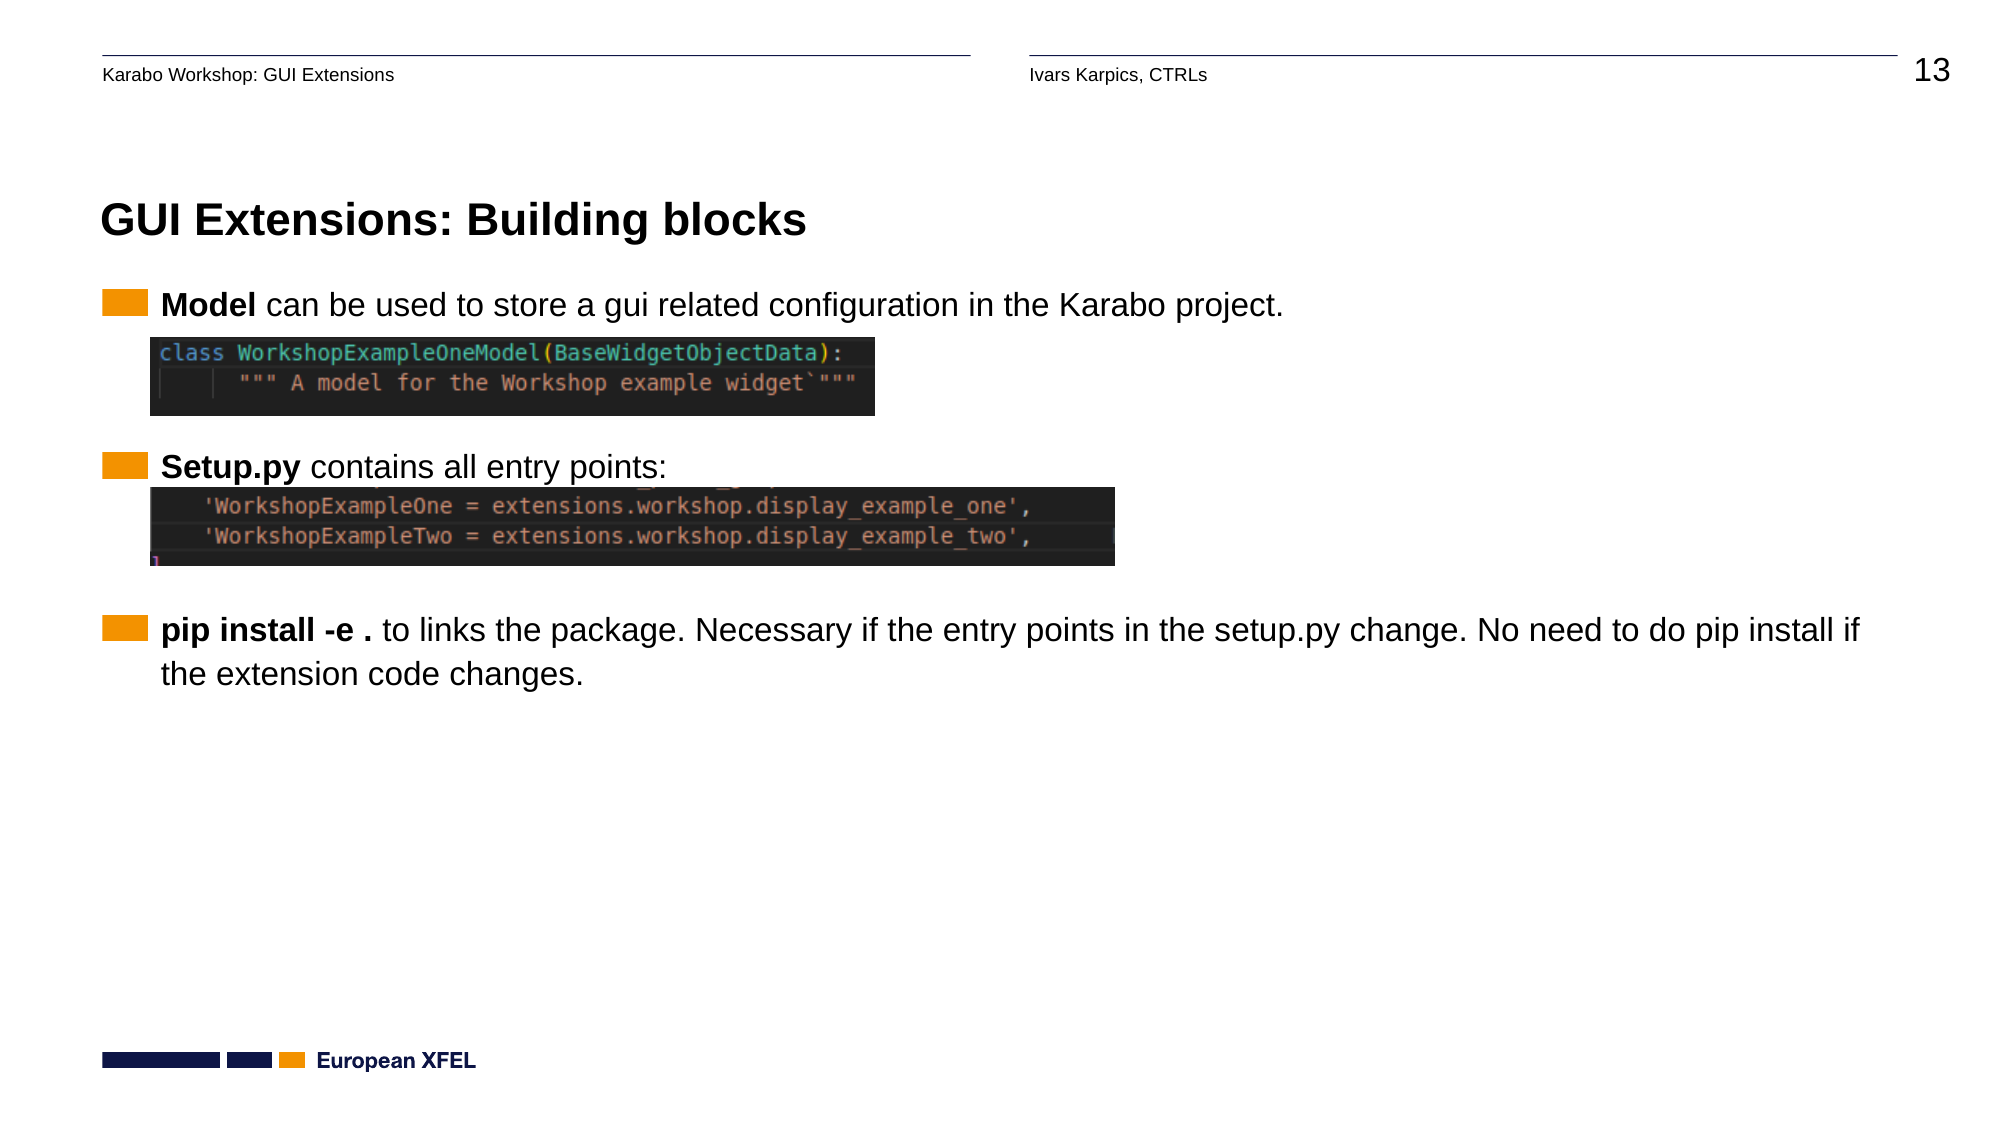

# GUI Extensions: Building blocks
Model can be used to store a gui related configuration in the Karabo project.
Setup.py contains all entry points:
pip install -e . to links the package. Necessary if the entry points in the setup.py change. No need to do pip install if the extension code changes.